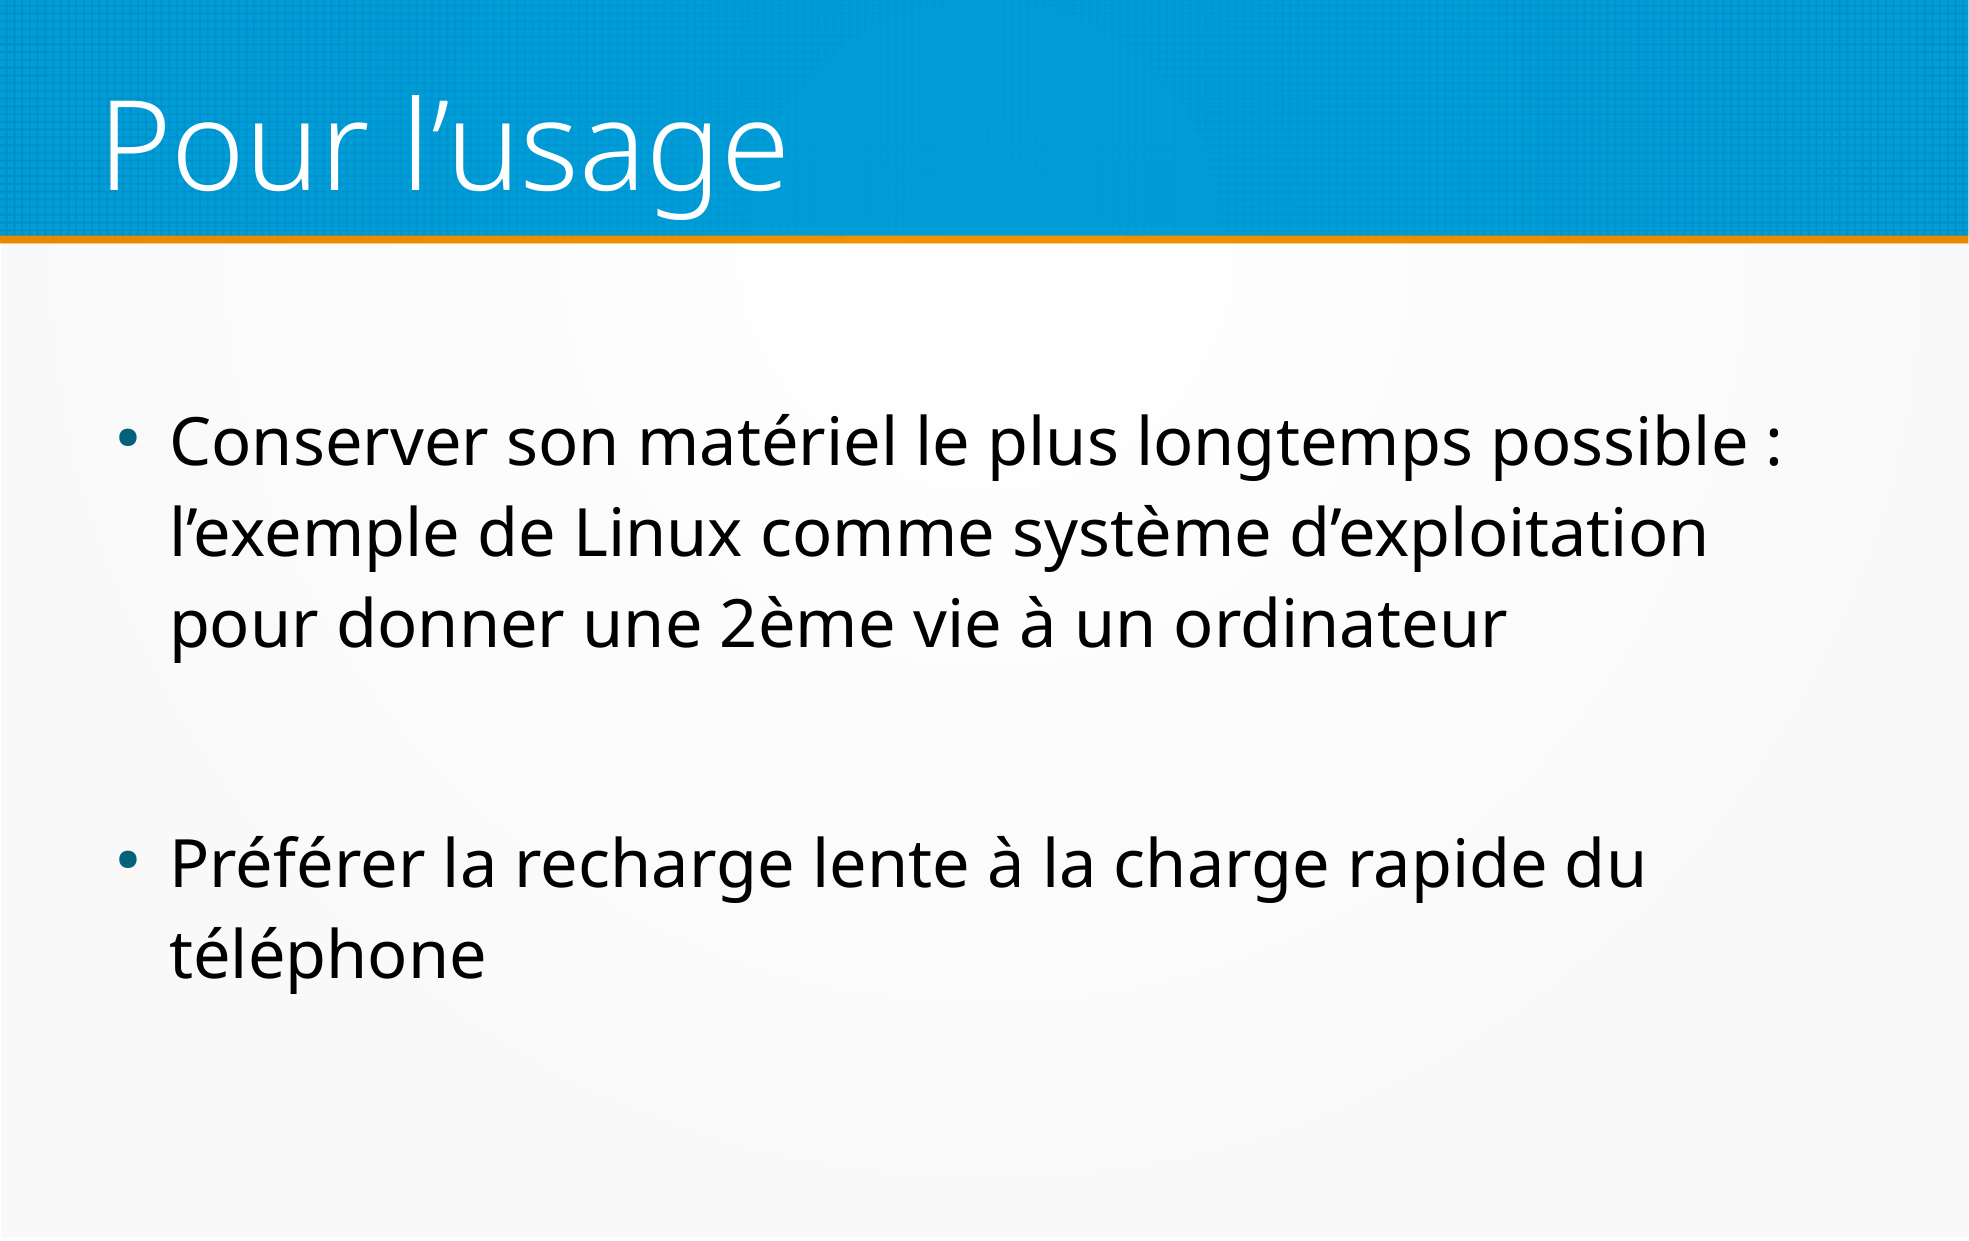

# Pour l’usage
Conserver son matériel le plus longtemps possible : l’exemple de Linux comme système d’exploitation pour donner une 2ème vie à un ordinateur
Préférer la recharge lente à la charge rapide du téléphone